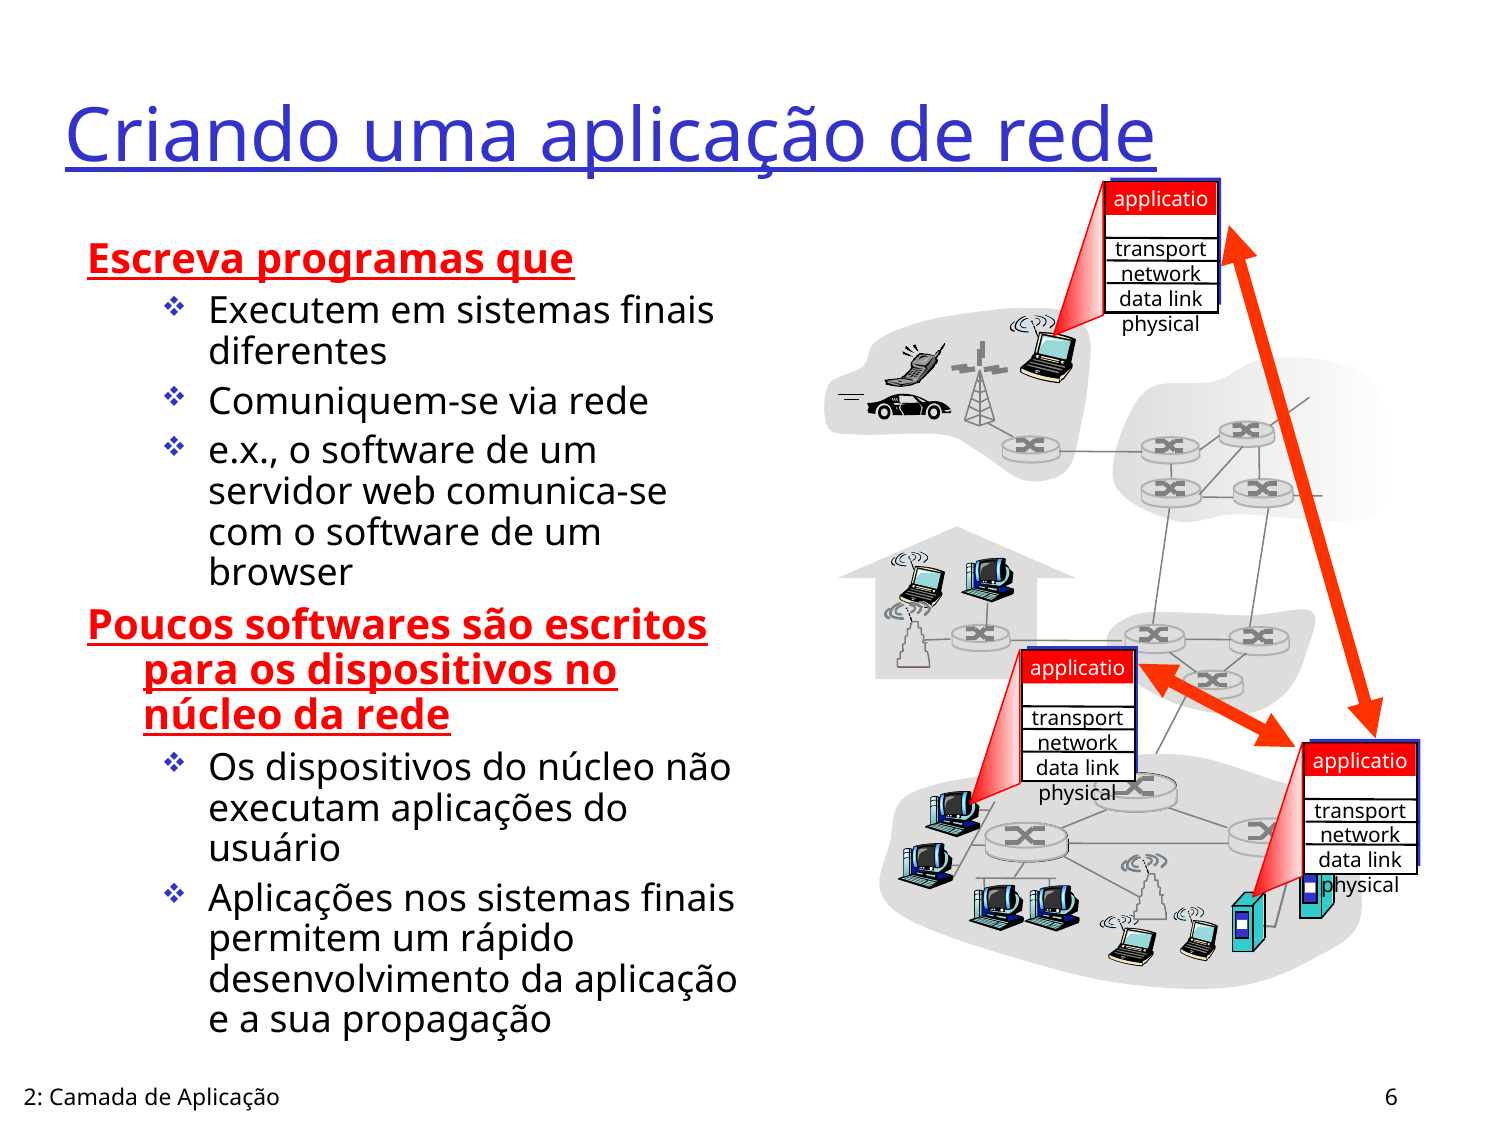

# Criando uma aplicação de rede
application
transport
network
data link
physical
Escreva programas que
Executem em sistemas finais diferentes
Comuniquem-se via rede
e.x., o software de um servidor web comunica-se com o software de um browser
Poucos softwares são escritos para os dispositivos no núcleo da rede
Os dispositivos do núcleo não executam aplicações do usuário
Aplicações nos sistemas finais permitem um rápido desenvolvimento da aplicação e a sua propagação
application
transport
network
data link
physical
application
transport
network
data link
physical
6